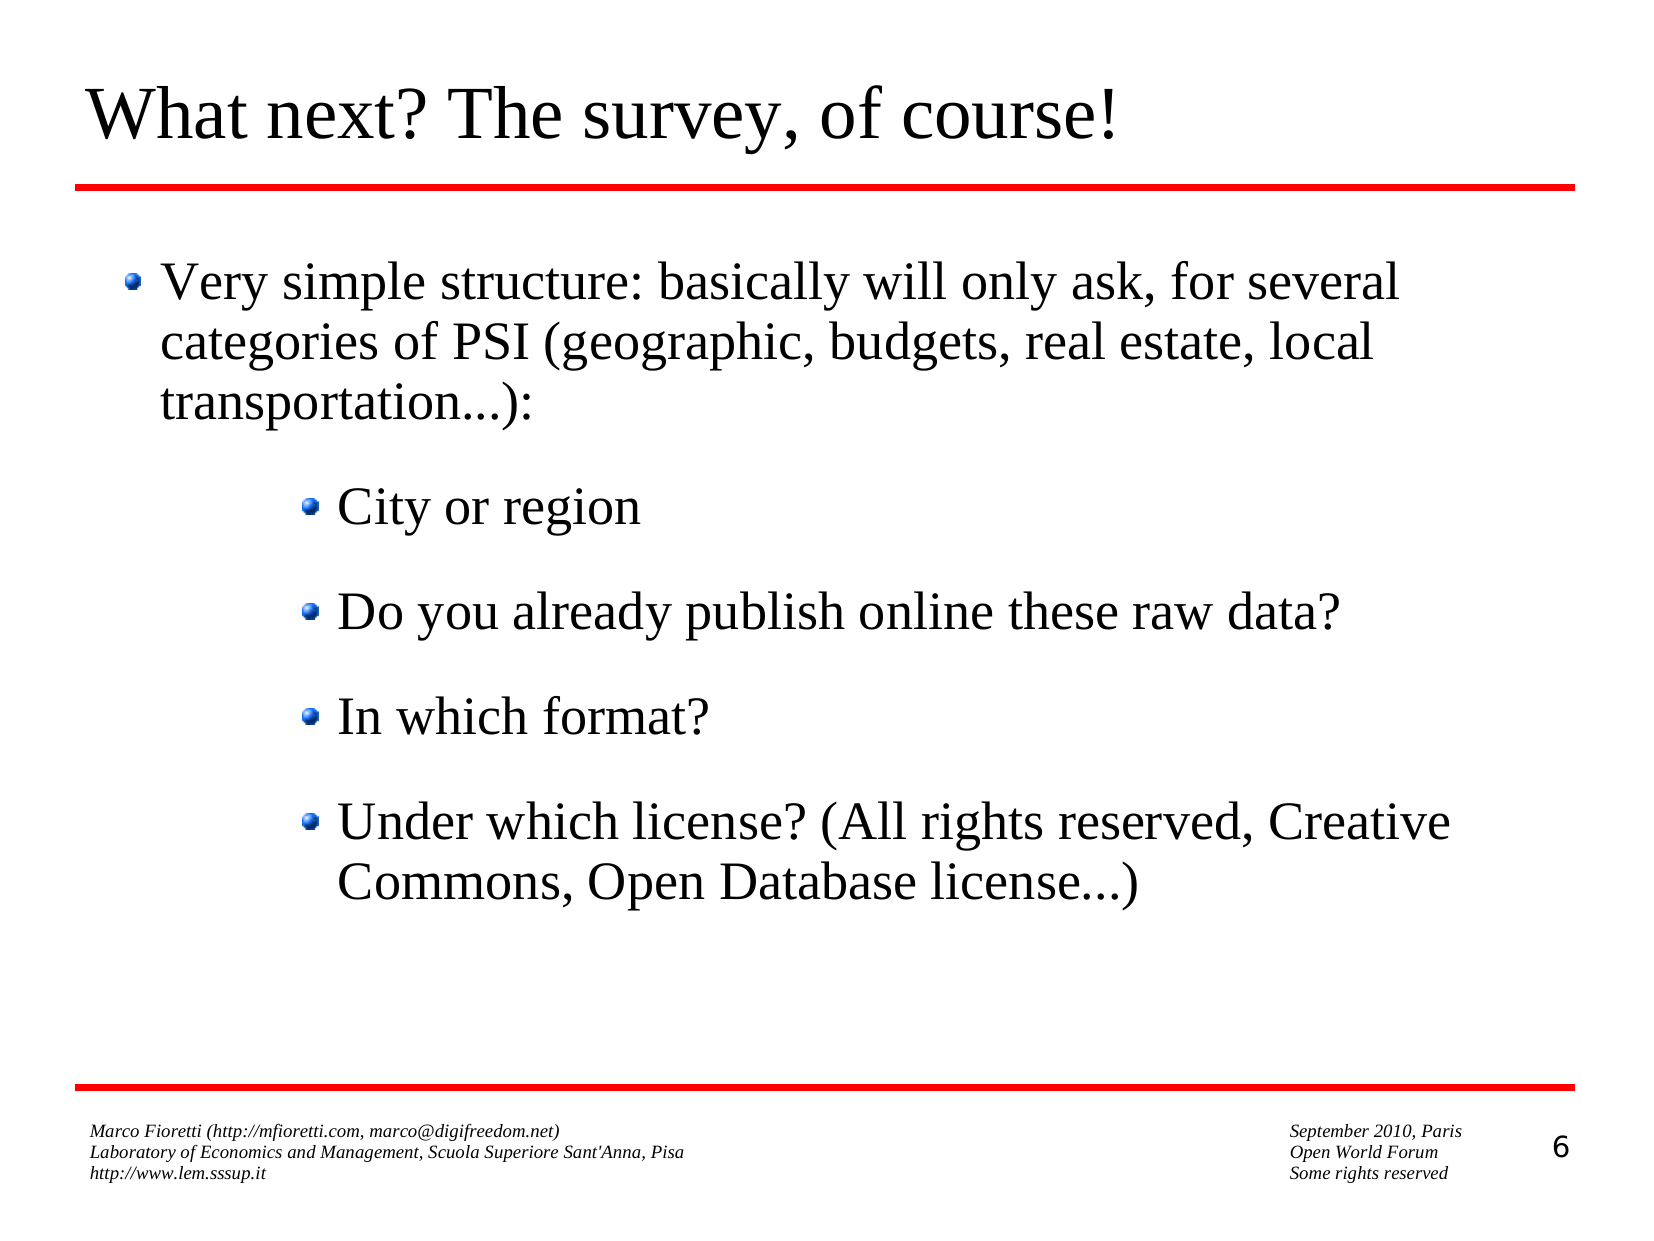

#
What next? The survey, of course!
Very simple structure: basically will only ask, for several categories of PSI (geographic, budgets, real estate, local transportation...):
City or region
Do you already publish online these raw data?
In which format?
Under which license? (All rights reserved, Creative Commons, Open Database license...)
Marco Fioretti (http://mfioretti.com, marco@digifreedom.net) 							September 2010, Paris
Laboratory of Economics and Management, Scuola Superiore Sant'Anna, Pisa									Open World Forum
http://www.lem.sssup.it														Some rights reserved
6